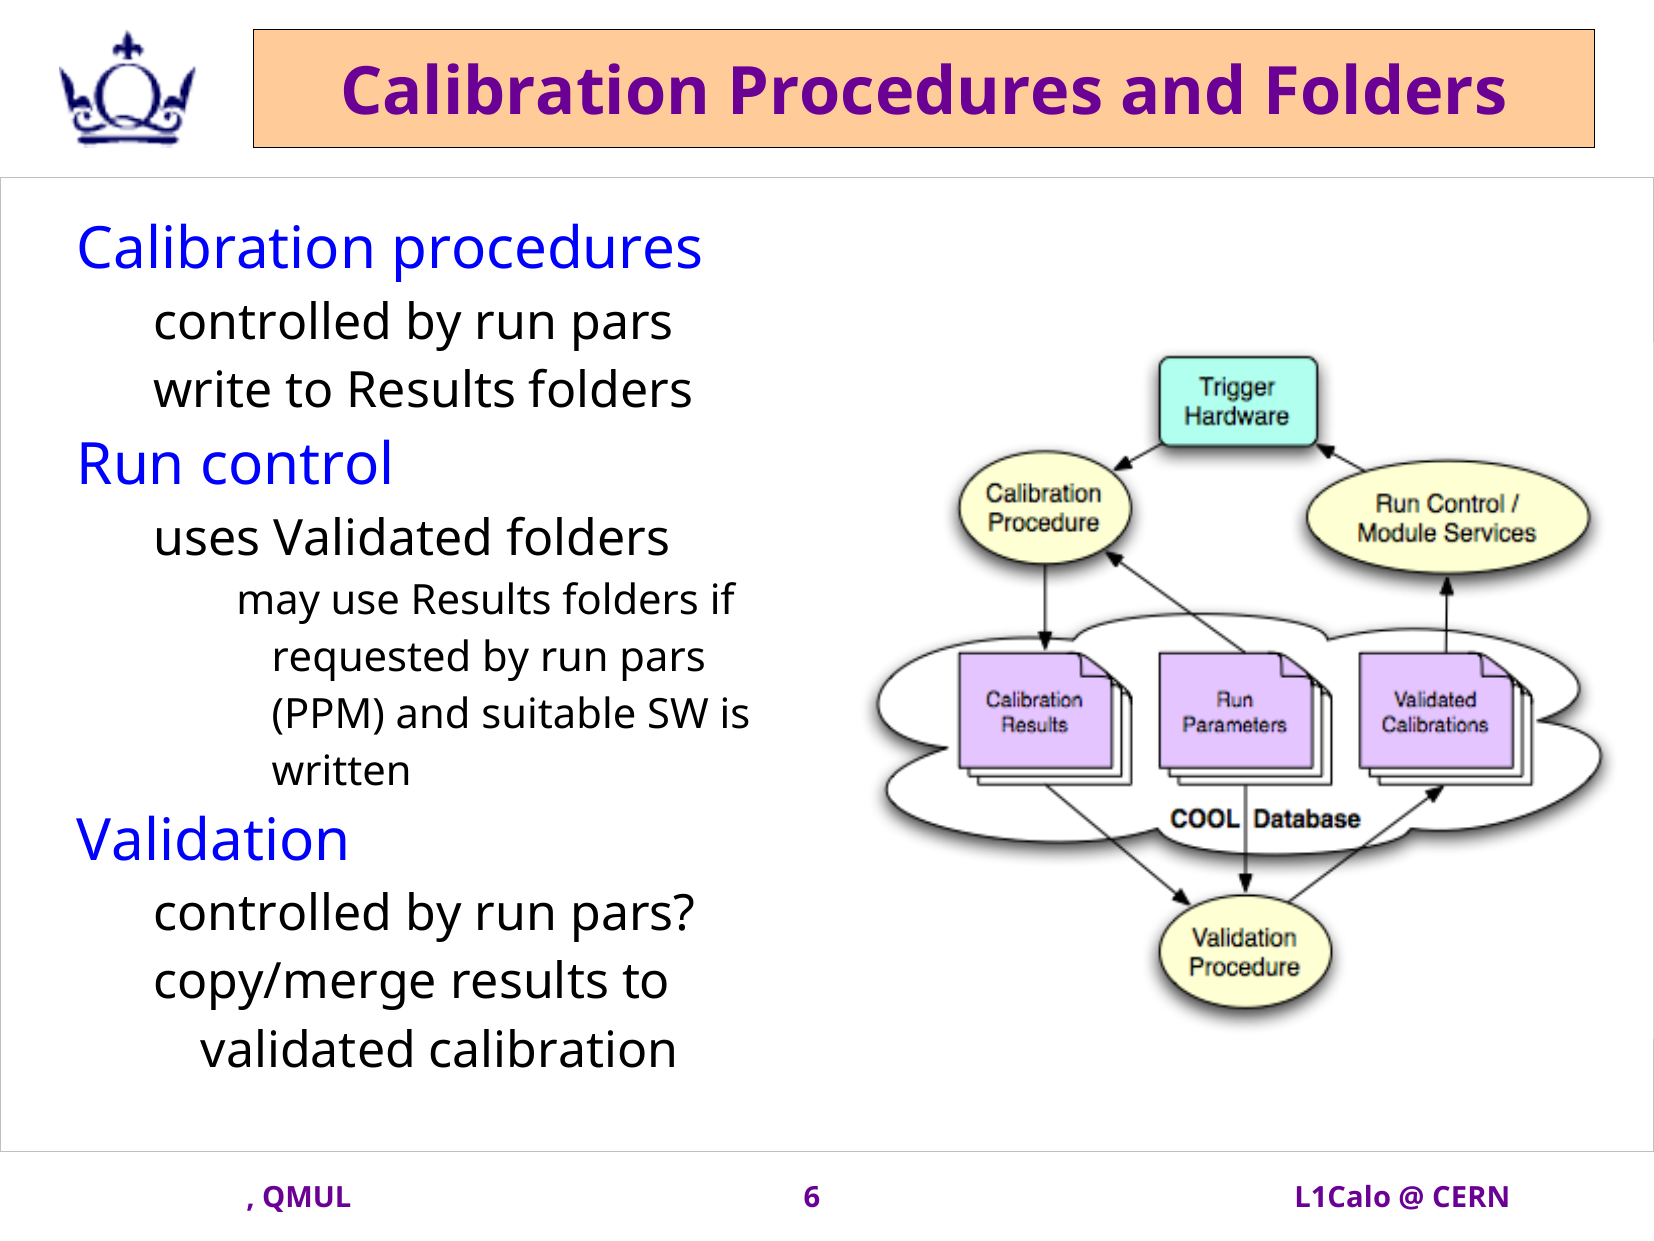

# Calibration Procedures and Folders
Calibration procedures
controlled by run pars
write to Results folders
Run control
uses Validated folders
may use Results folders if requested by run pars (PPM) and suitable SW is written
Validation
controlled by run pars?
copy/merge results to validated calibration